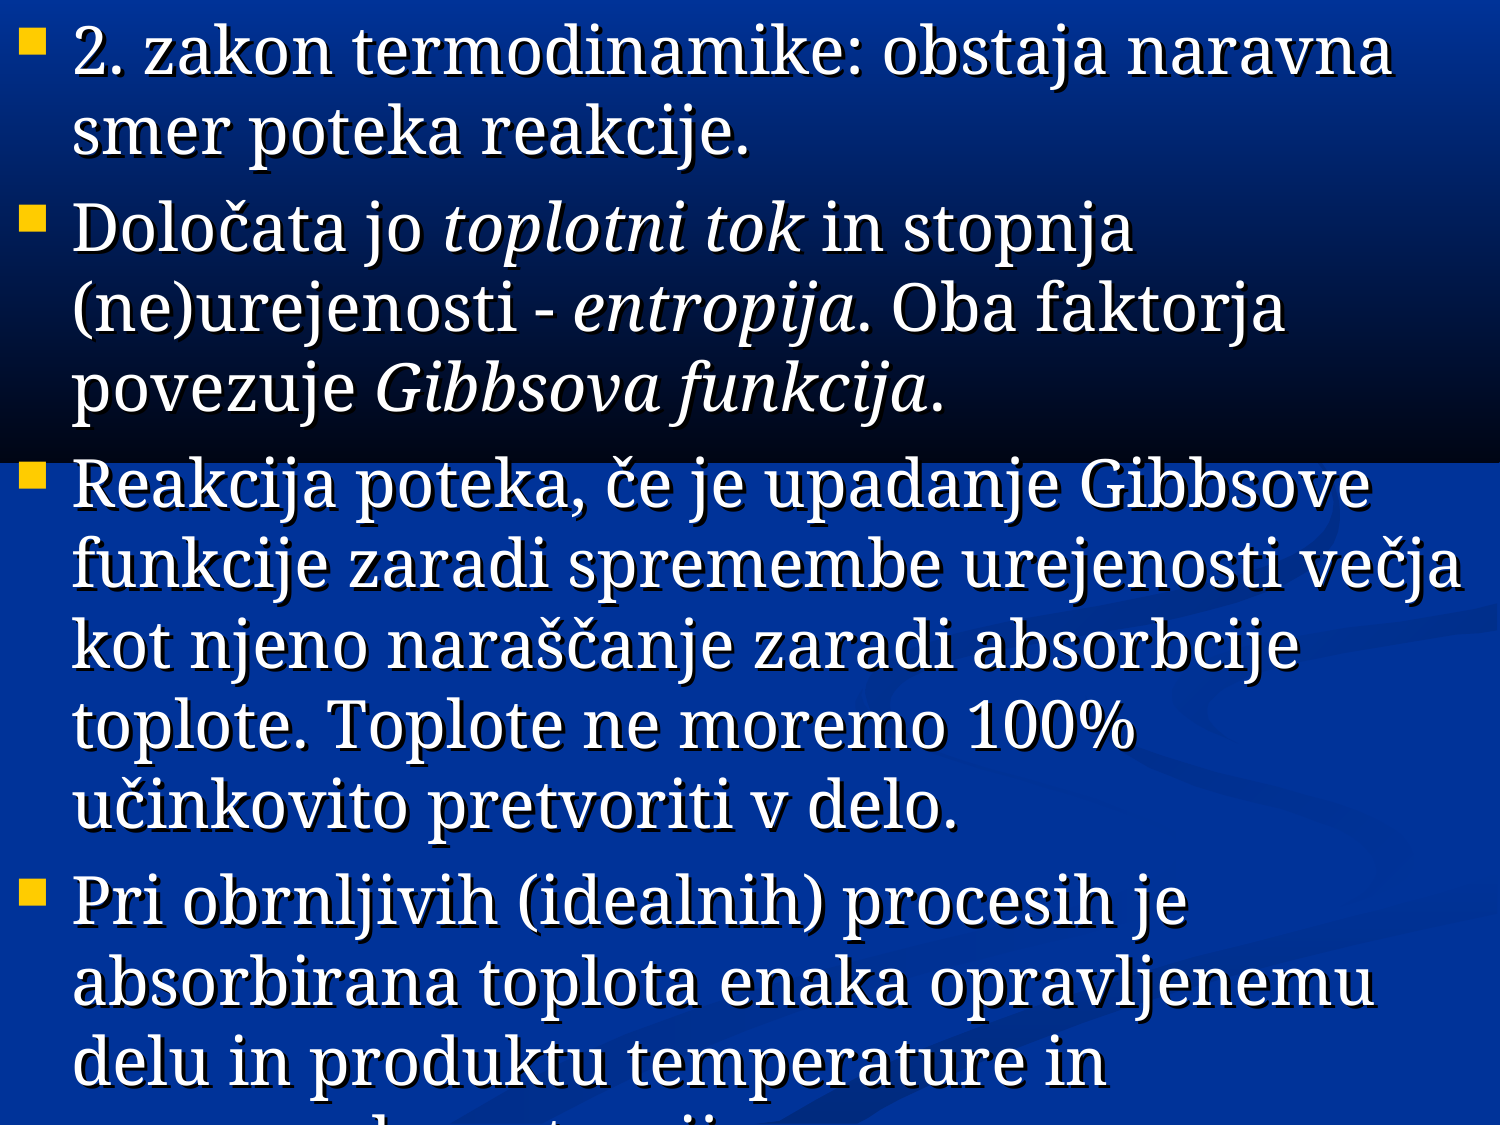

# 2. zakon termodinamike: obstaja naravna smer poteka reakcije.
Določata jo toplotni tok in stopnja (ne)urejenosti - entropija. Oba faktorja povezuje Gibbsova funkcija.
Reakcija poteka, če je upadanje Gibbsove funkcije zaradi spremembe urejenosti večja kot njeno naraščanje zaradi absorbcije toplote. Toplote ne moremo 100% učinkovito pretvoriti v delo.
Pri obrnljivih (idealnih) procesih je absorbirana toplota enaka opravljenemu delu in produktu temperature in spremembe entropije.
S = Q/T